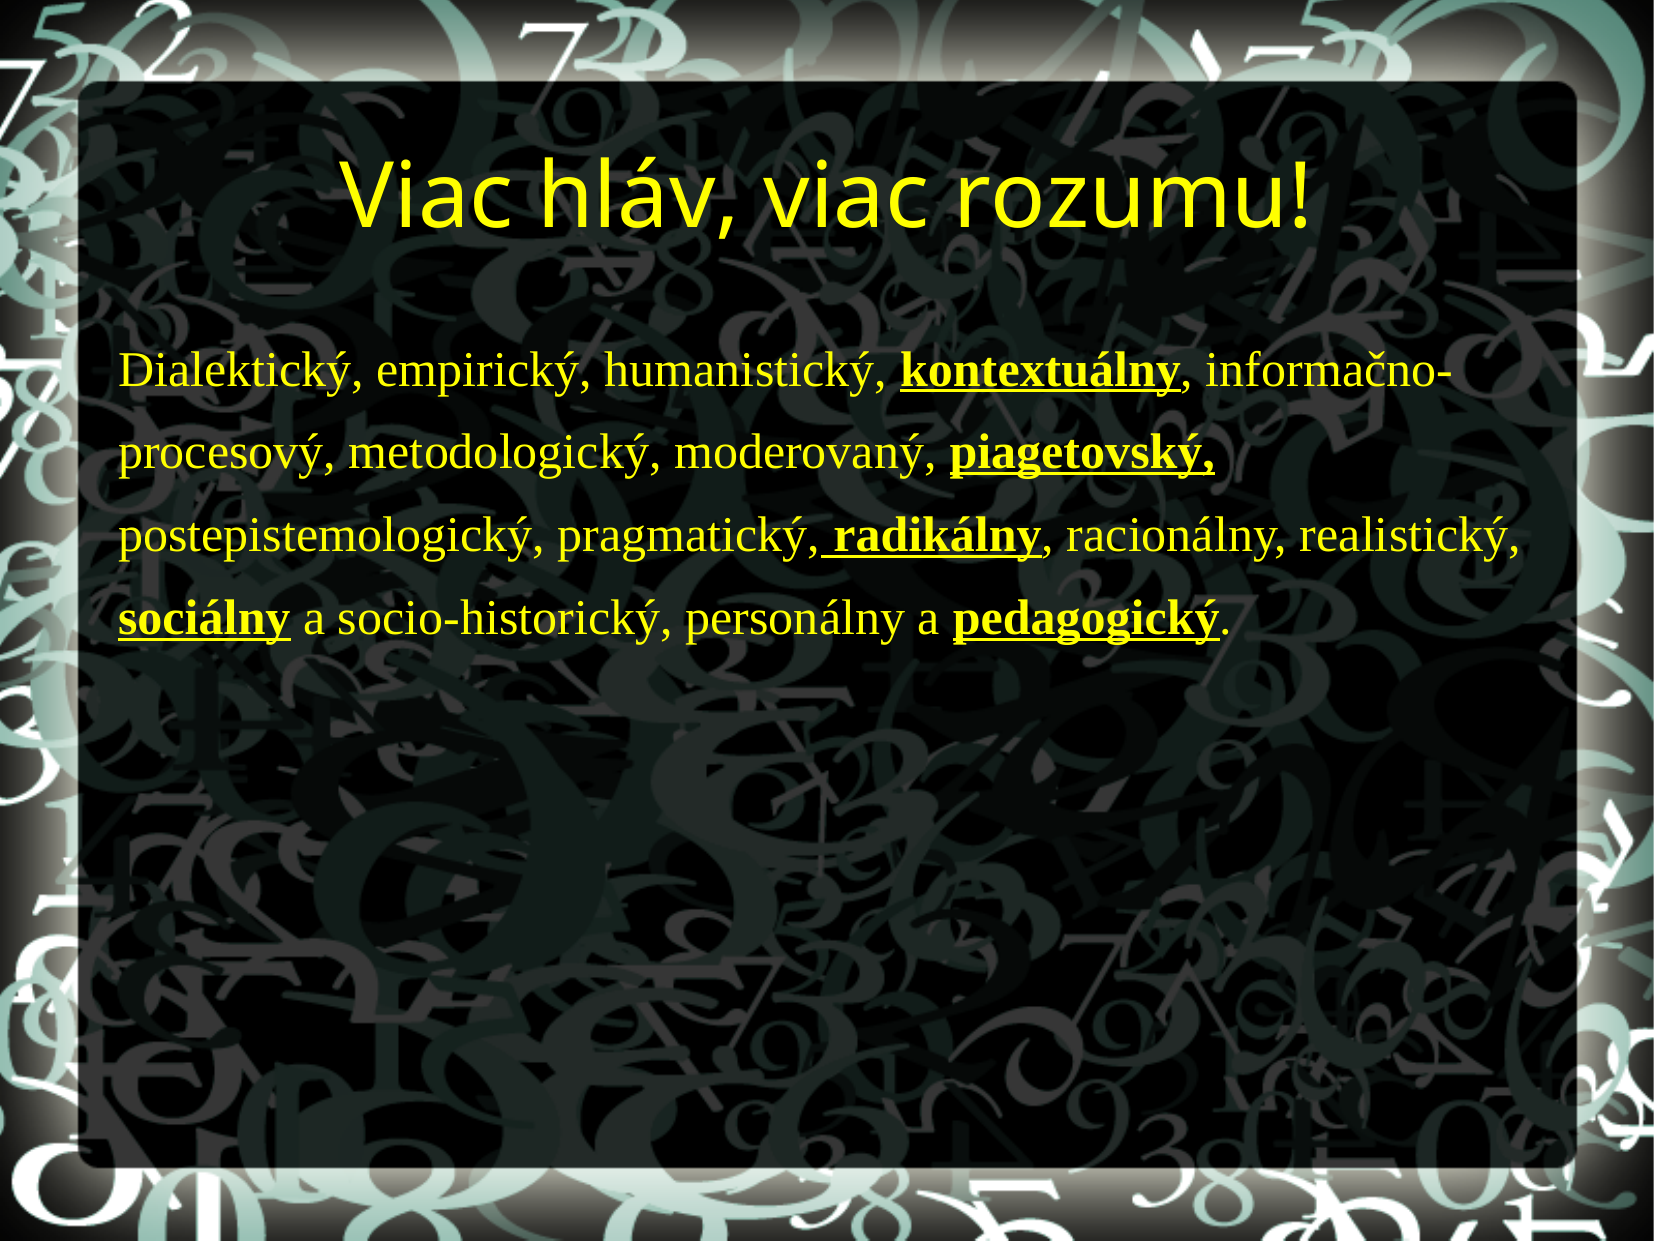

# Viac hláv, viac rozumu!
Dialektický, empirický, humanistický, kontextuálny, informačno-procesový, metodologický, moderovaný, piagetovský, postepistemologický, pragmatický, radikálny, racionálny, realistický, sociálny a socio-historický, personálny a pedagogický.